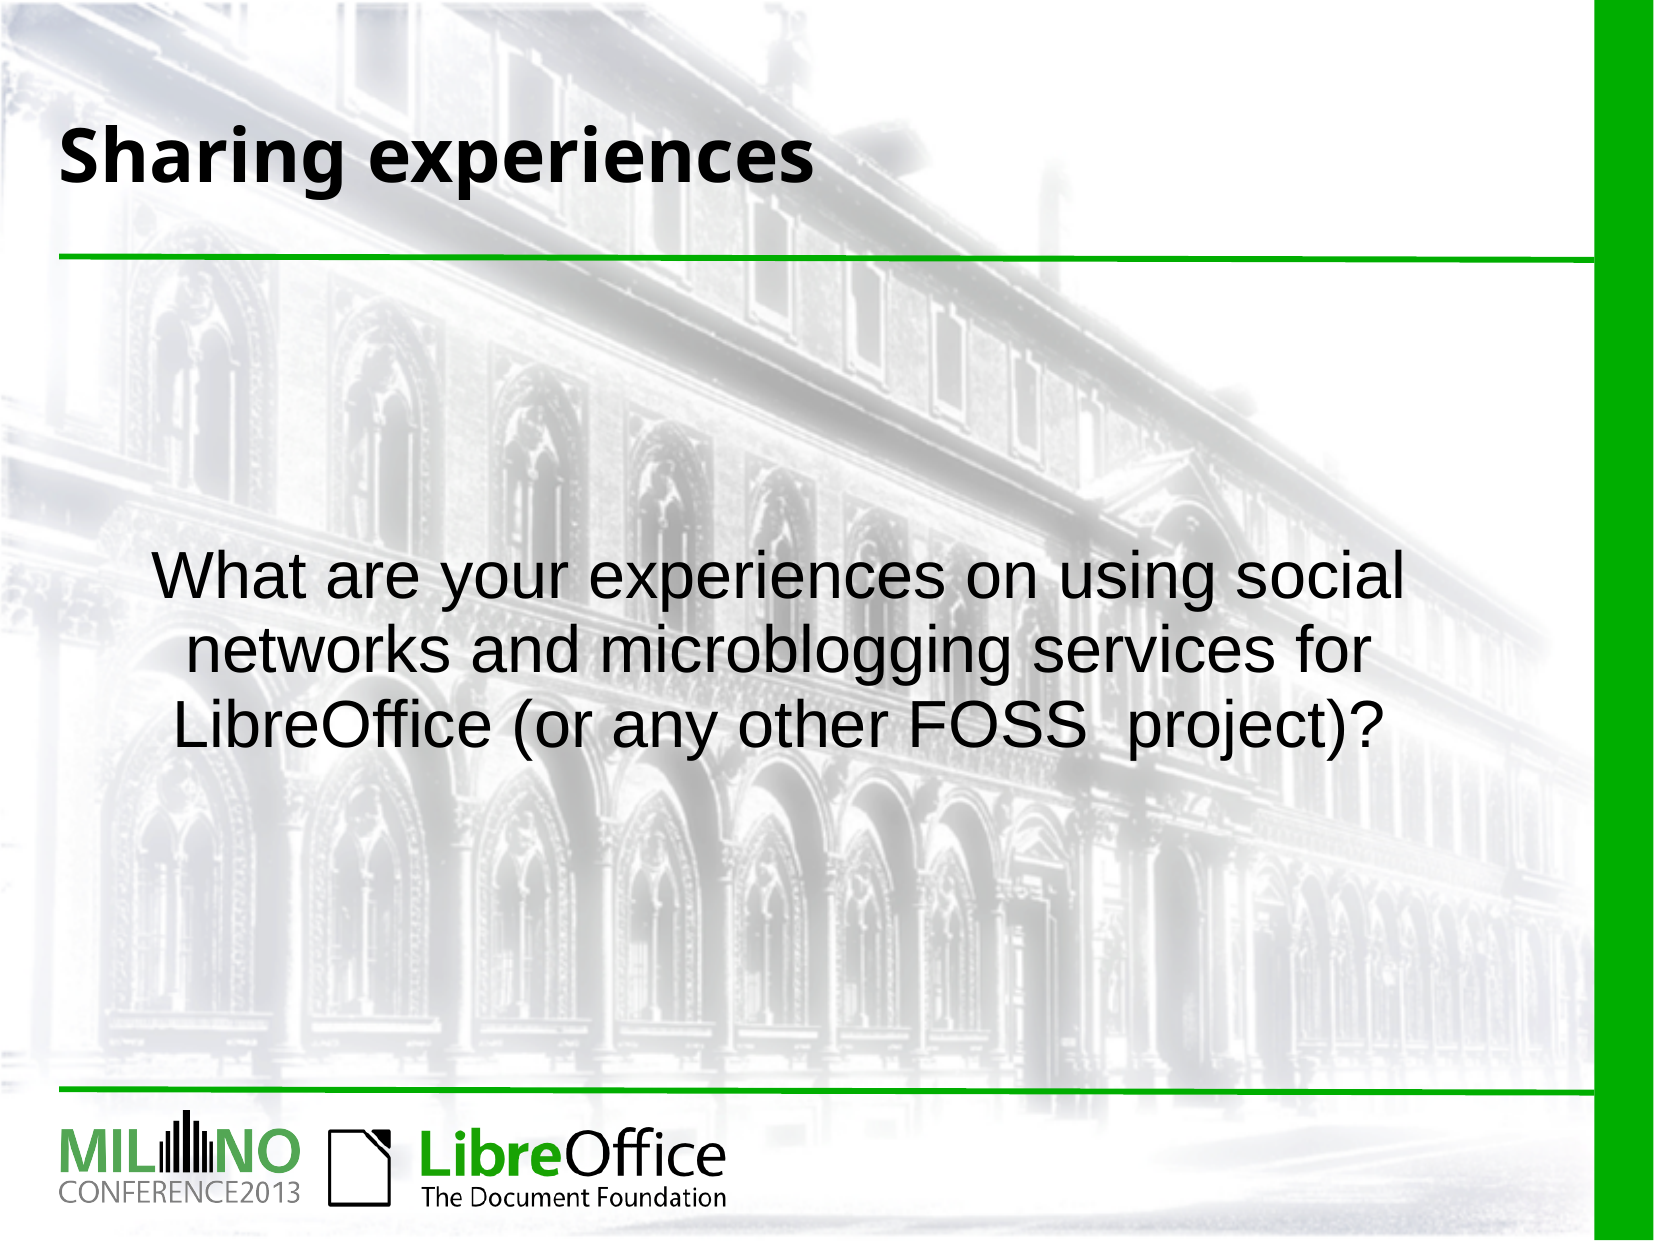

# Sharing experiences
What are your experiences on using social networks and microblogging services for LibreOffice (or any other FOSS project)?